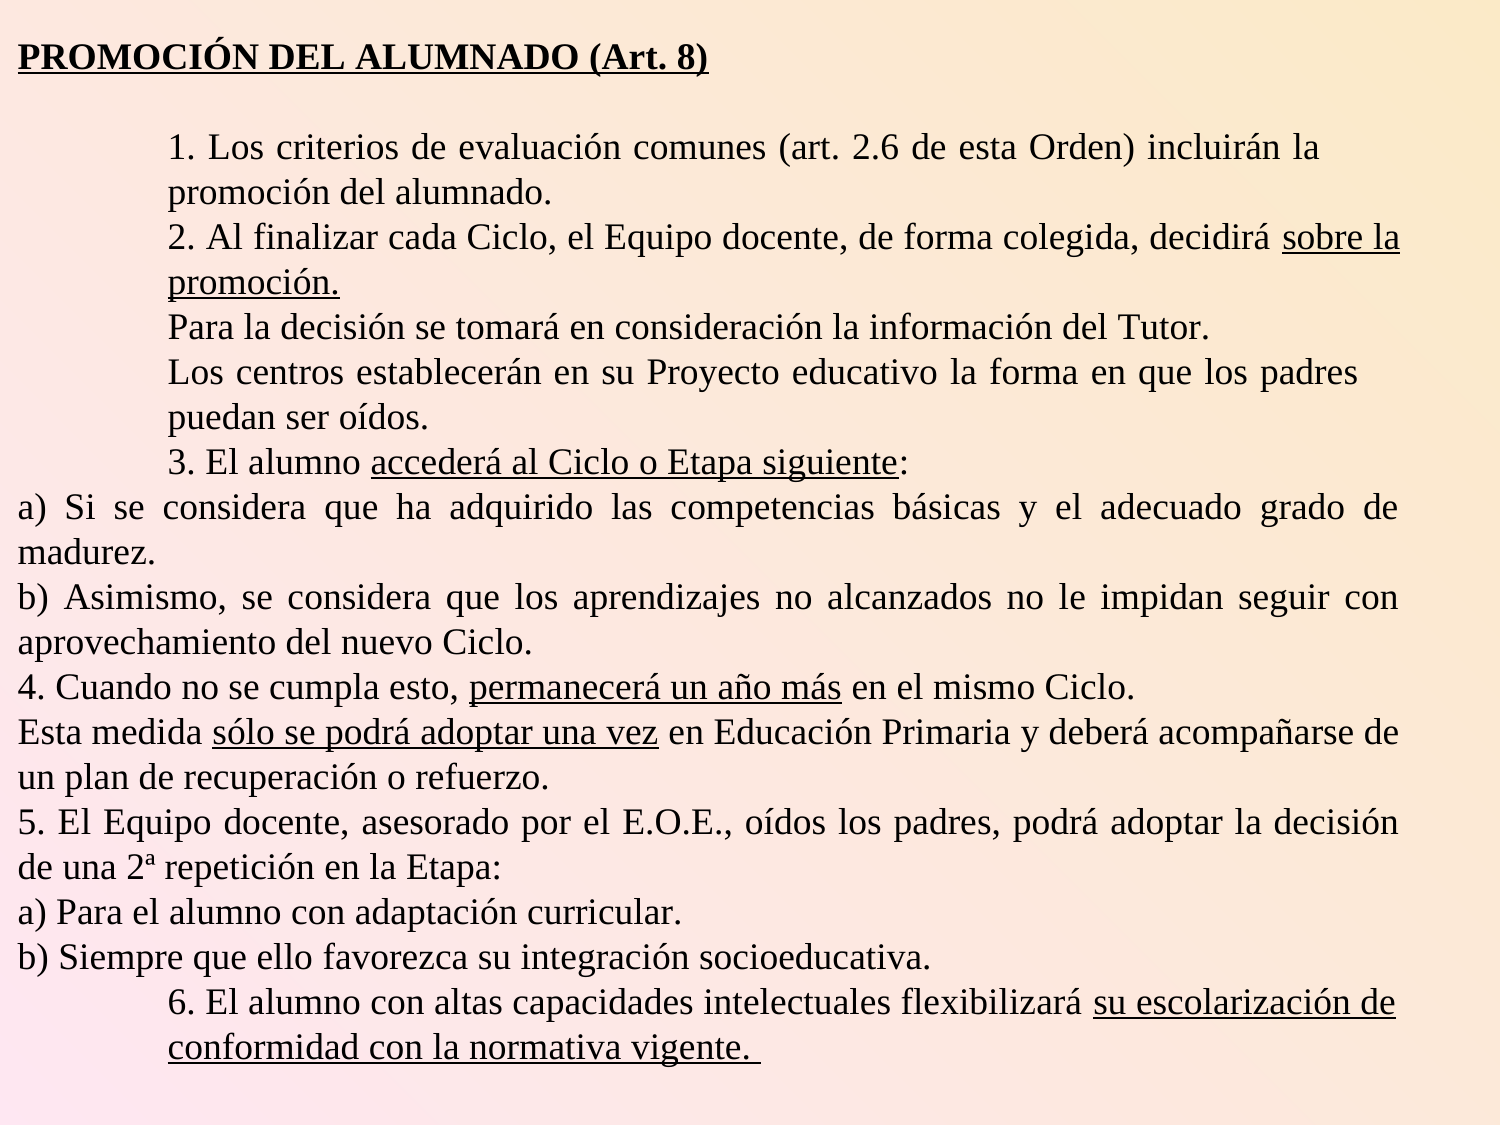

PROMOCIÓN DEL ALUMNADO (Art. 8)
	1. Los criterios de evaluación comunes (art. 2.6 de esta Orden) incluirán la 		promoción del alumnado.
	2. Al finalizar cada Ciclo, el Equipo docente, de forma colegida, decidirá sobre la 	promoción.
	Para la decisión se tomará en consideración la información del Tutor.
	Los centros establecerán en su Proyecto educativo la forma en que los padres 		puedan ser oídos.
	3. El alumno accederá al Ciclo o Etapa siguiente:
a) Si se considera que ha adquirido las competencias básicas y el adecuado grado de madurez.
b) Asimismo, se considera que los aprendizajes no alcanzados no le impidan seguir con aprovechamiento del nuevo Ciclo.
4. Cuando no se cumpla esto, permanecerá un año más en el mismo Ciclo.
Esta medida sólo se podrá adoptar una vez en Educación Primaria y deberá acompañarse de un plan de recuperación o refuerzo.
5. El Equipo docente, asesorado por el E.O.E., oídos los padres, podrá adoptar la decisión de una 2ª repetición en la Etapa:
a) Para el alumno con adaptación curricular.
b) Siempre que ello favorezca su integración socioeducativa.
	6. El alumno con altas capacidades intelectuales flexibilizará su escolarización de 	conformidad con la normativa vigente.